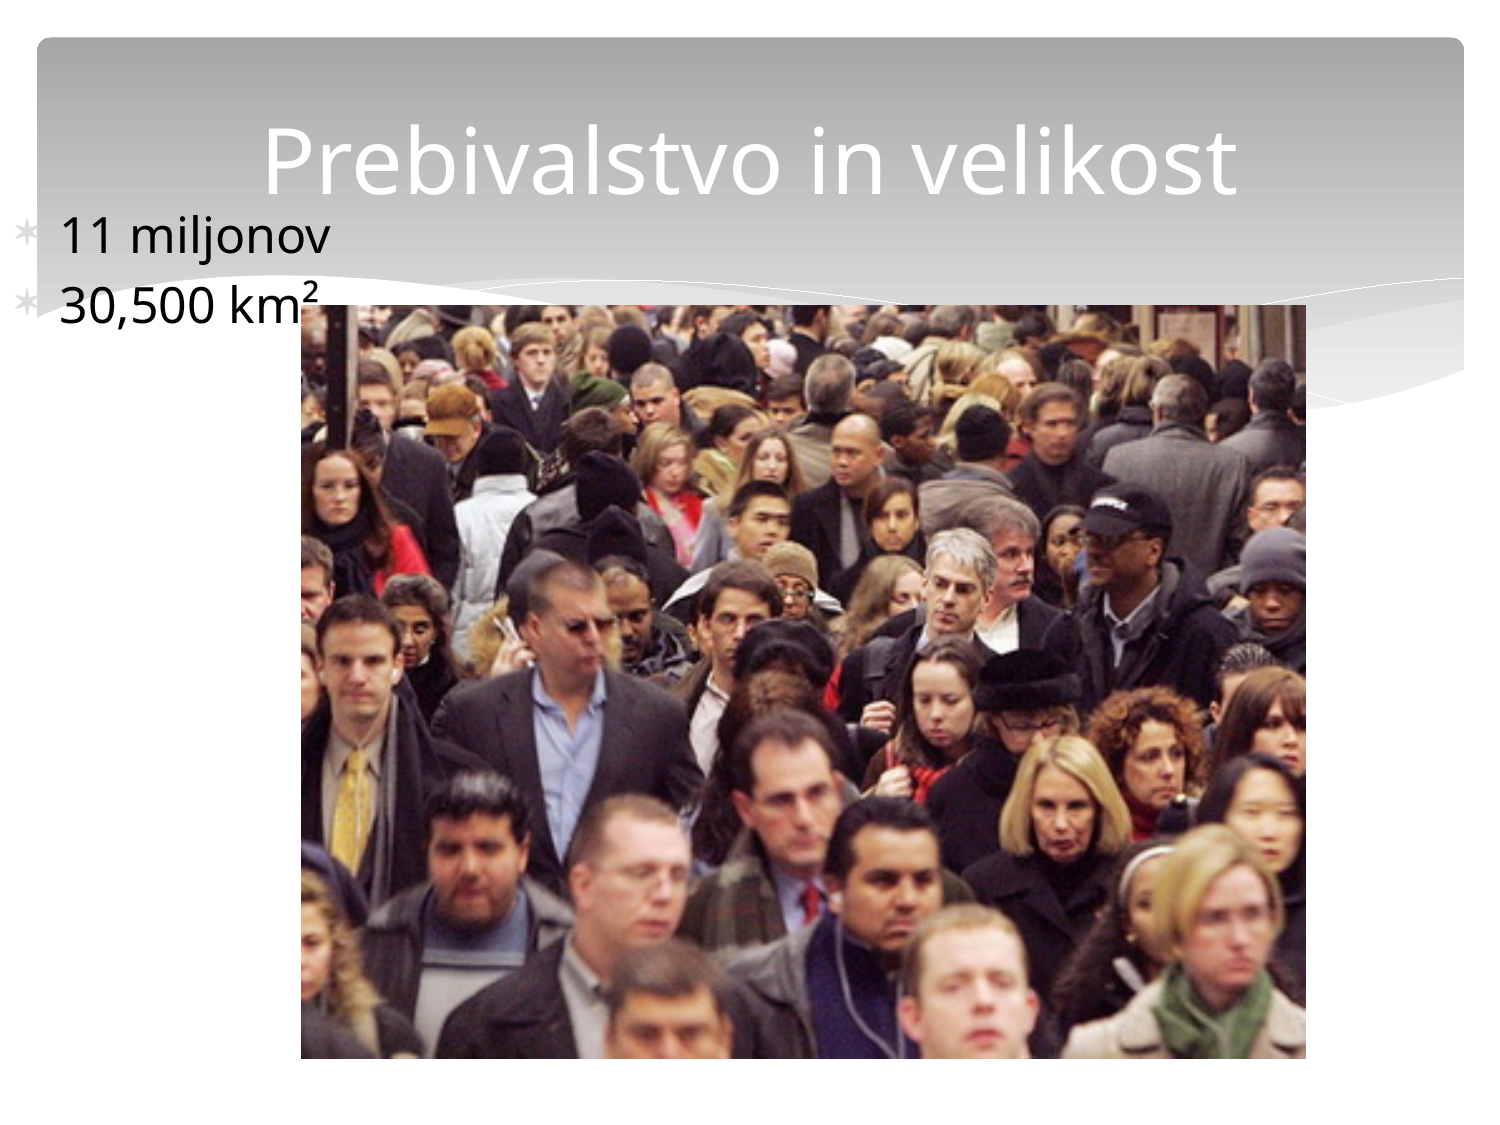

Prebivalstvo in velikost
# 11 miljonov
30,500 km²